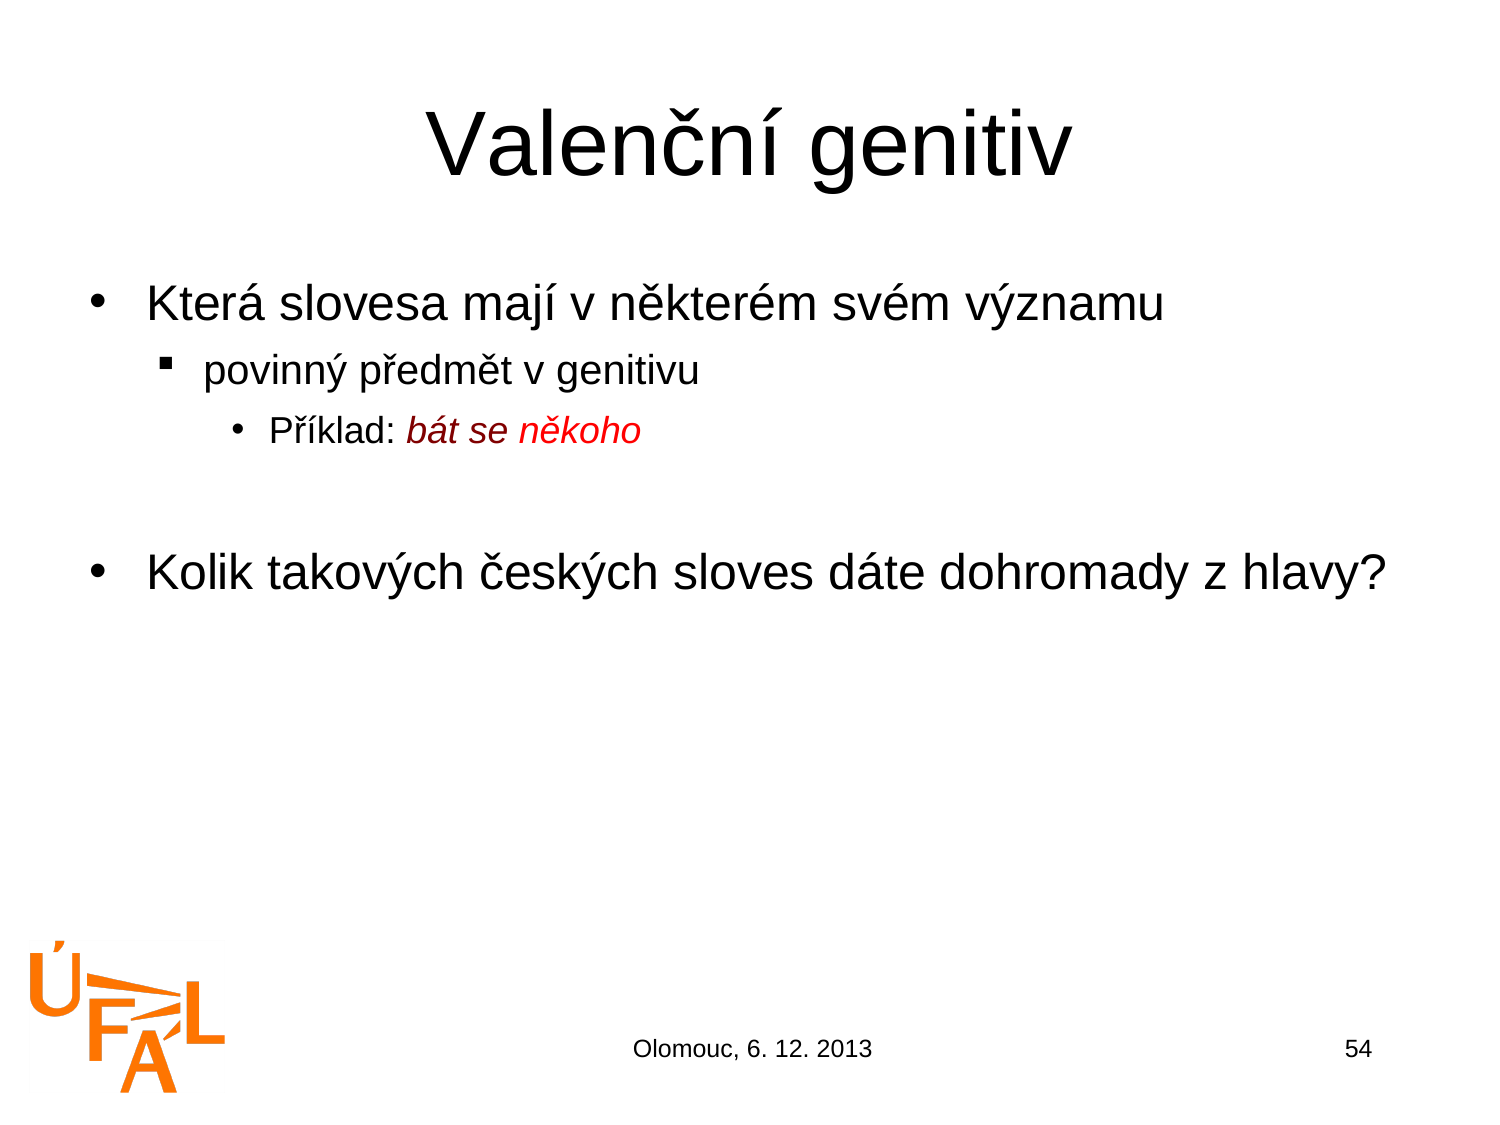

# Valenční genitiv
Která slovesa mají v některém svém významu
povinný předmět v genitivu
Příklad: bát se někoho
Kolik takových českých sloves dáte dohromady z hlavy?
Olomouc, 6. 12. 2013
54